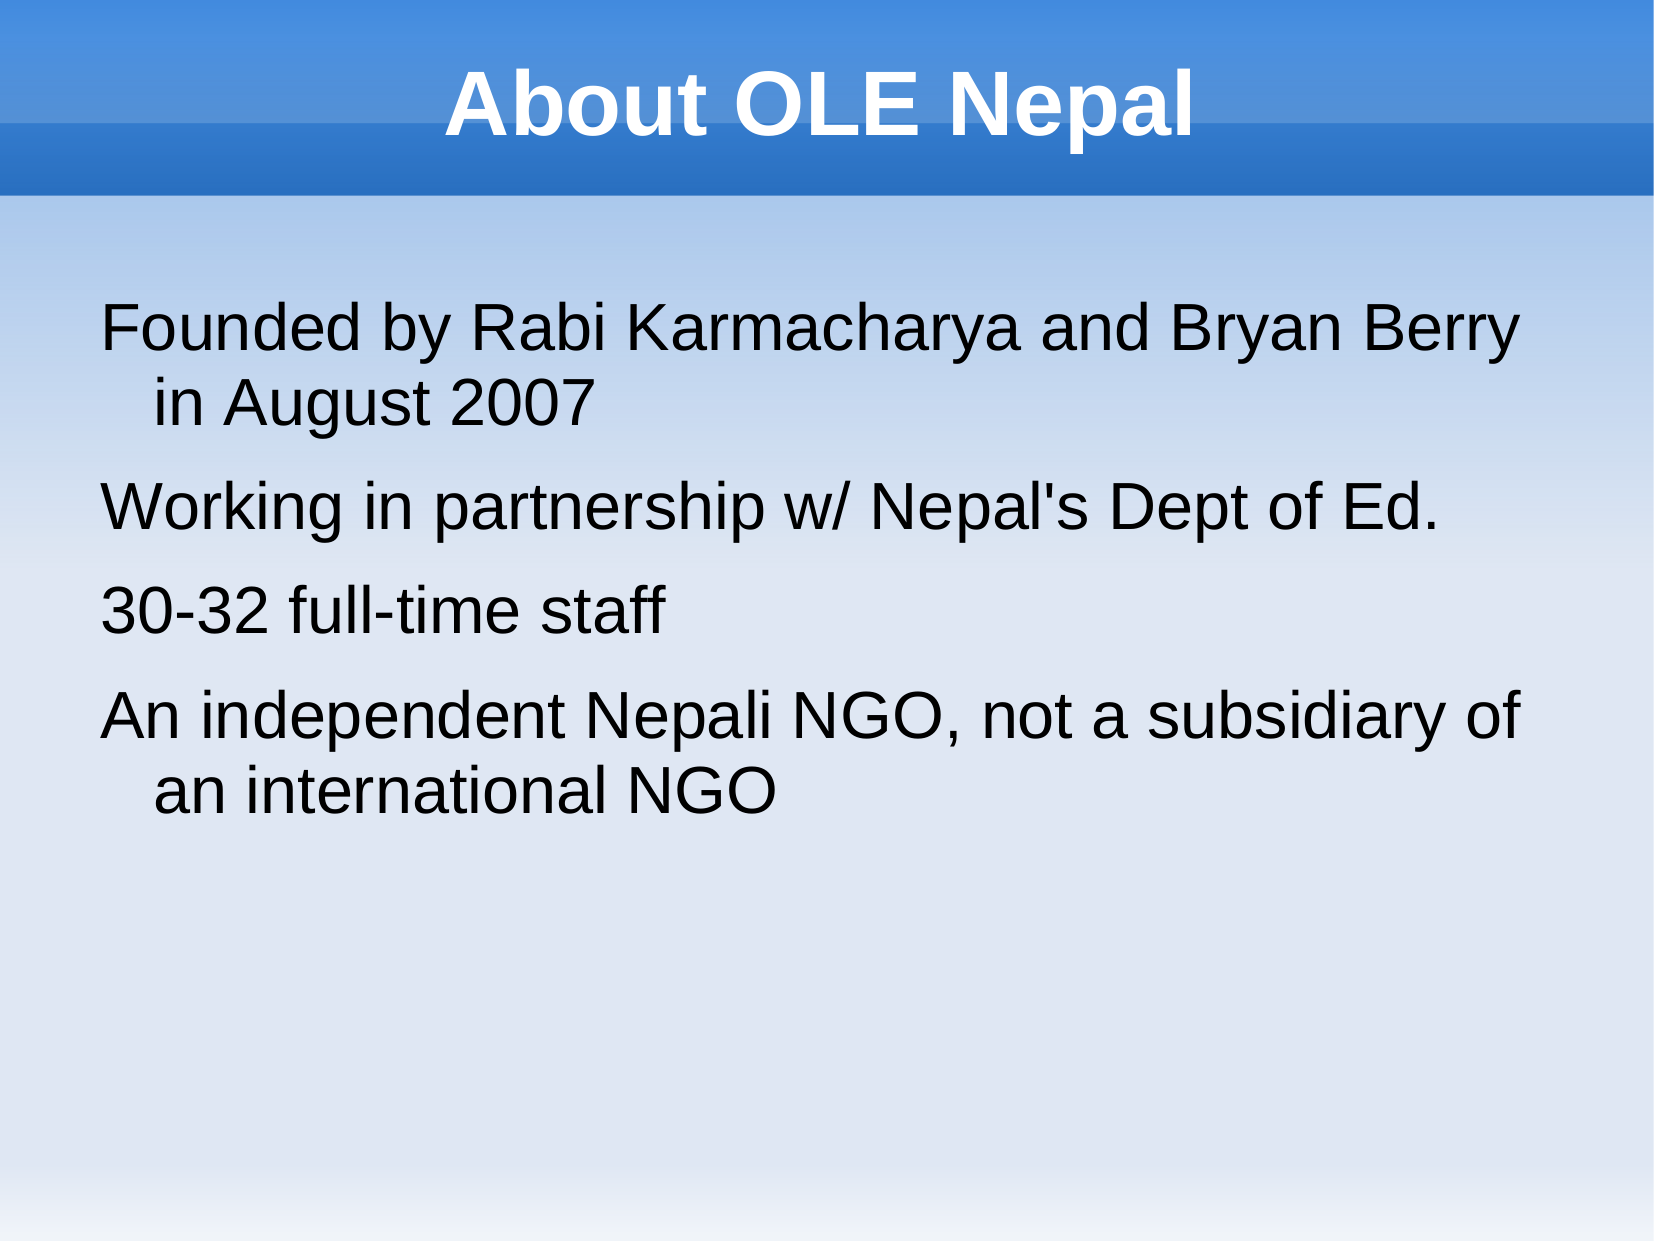

# About OLE Nepal
Founded by Rabi Karmacharya and Bryan Berry in August 2007
Working in partnership w/ Nepal's Dept of Ed.
30-32 full-time staff
An independent Nepali NGO, not a subsidiary of an international NGO